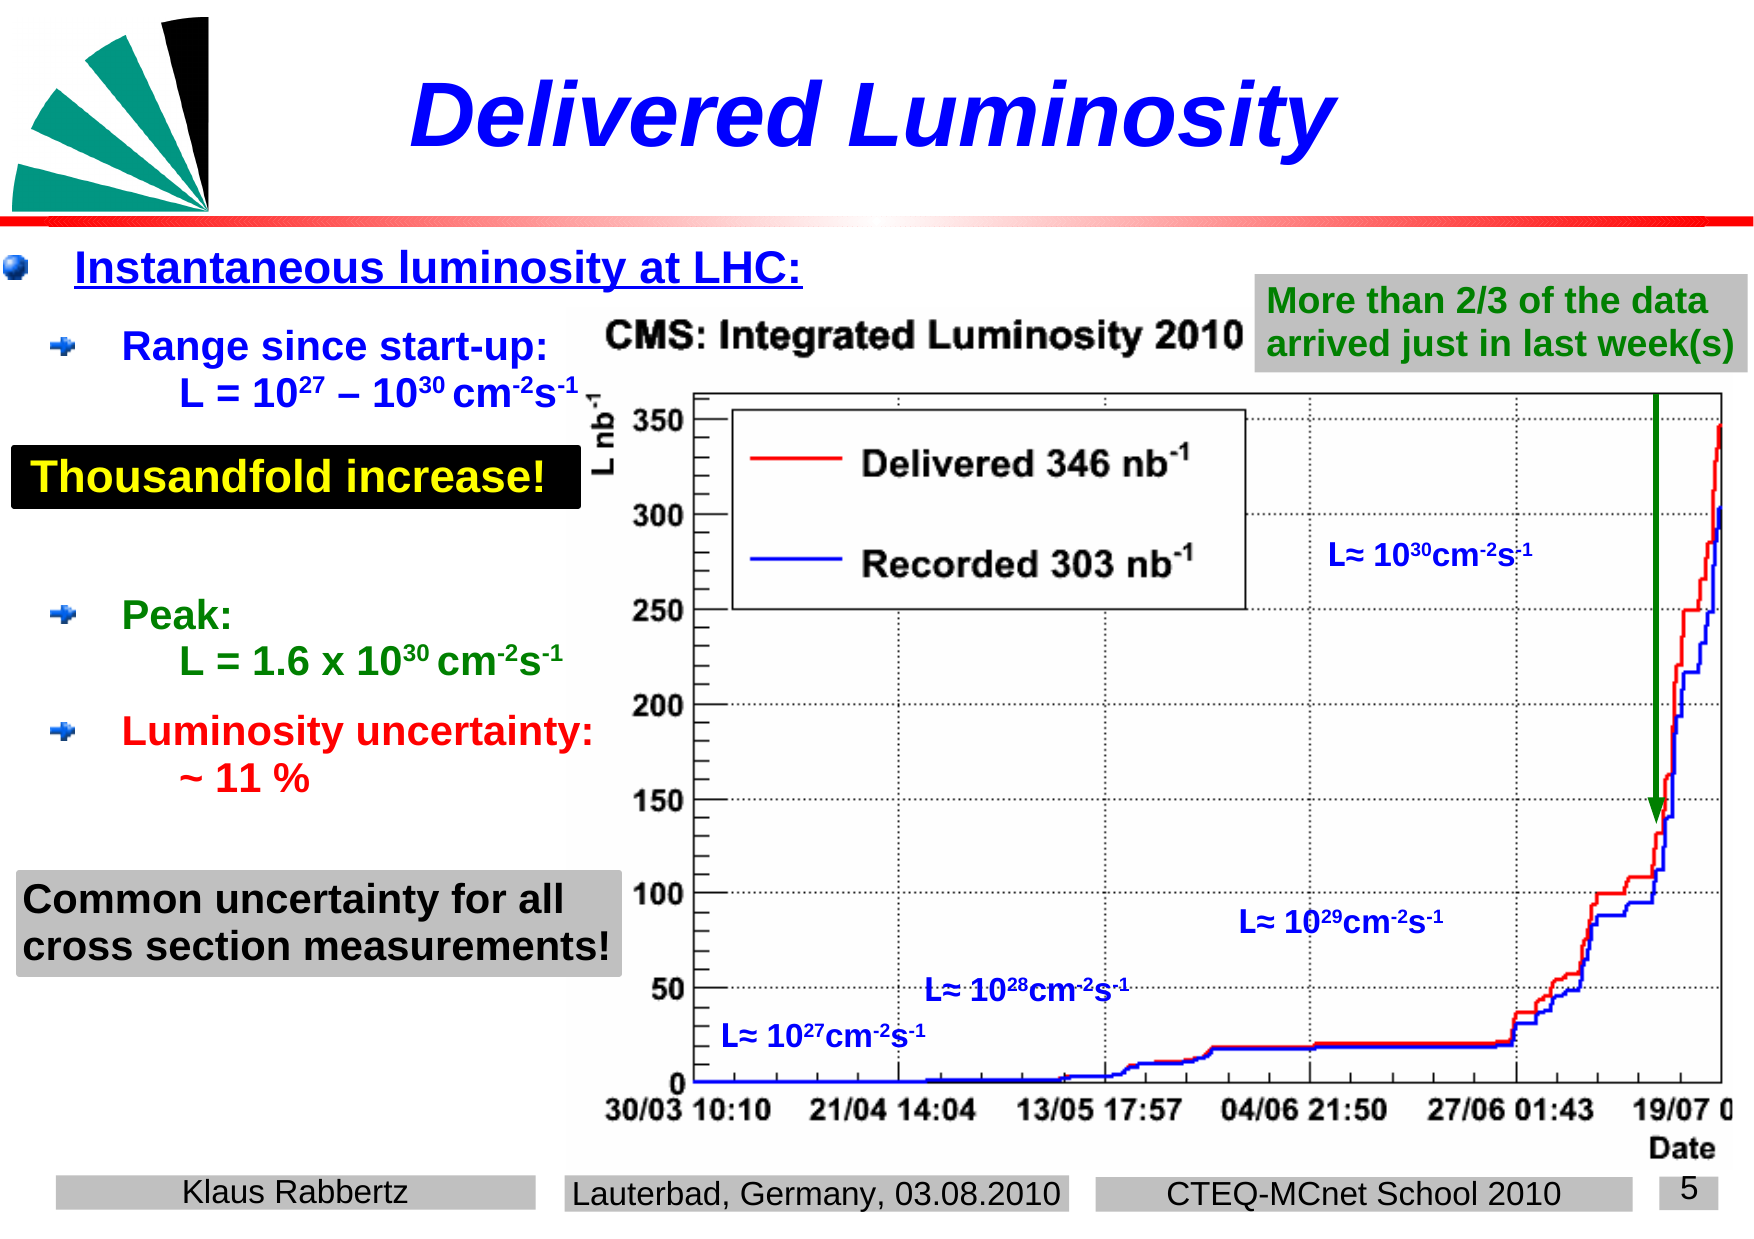

# Delivered Luminosity
Instantaneous luminosity at LHC:
Range since start-up: L = 1027 – 1030 cm-2s-1
Peak: L = 1.6 x 1030 cm-2s-1
Luminosity uncertainty: ~ 11 %
More than 2/3 of the data
arrived just in last week(s)
L≈ 1030cm-2s-1
L≈ 1029cm-2s-1
L≈ 1028cm-2s-1
L≈ 1027cm-2s-1
 Thousandfold increase!
Common uncertainty for all cross section measurements!